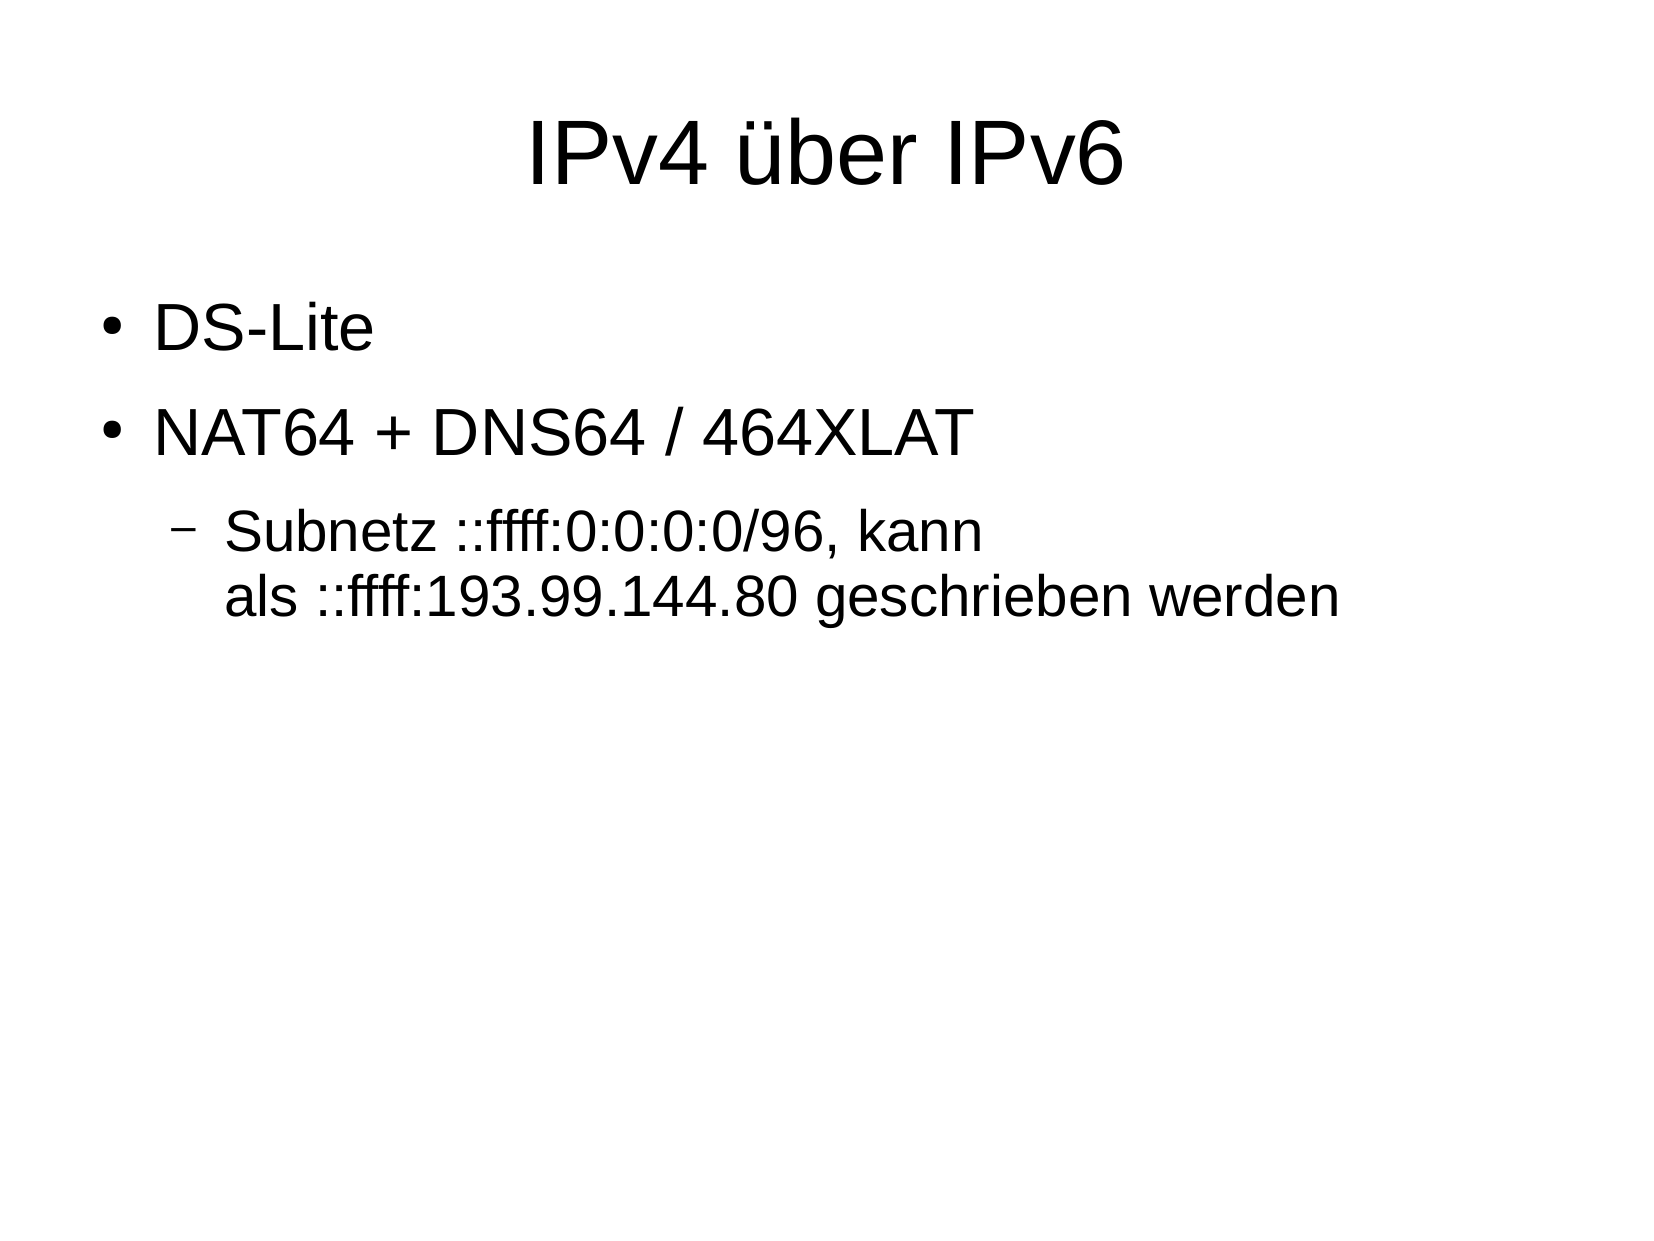

# IPv4 über IPv6
DS-Lite
NAT64 + DNS64 / 464XLAT
Subnetz ::ffff:0:0:0:0/96, kann als ::ffff:193.99.144.80 geschrieben werden